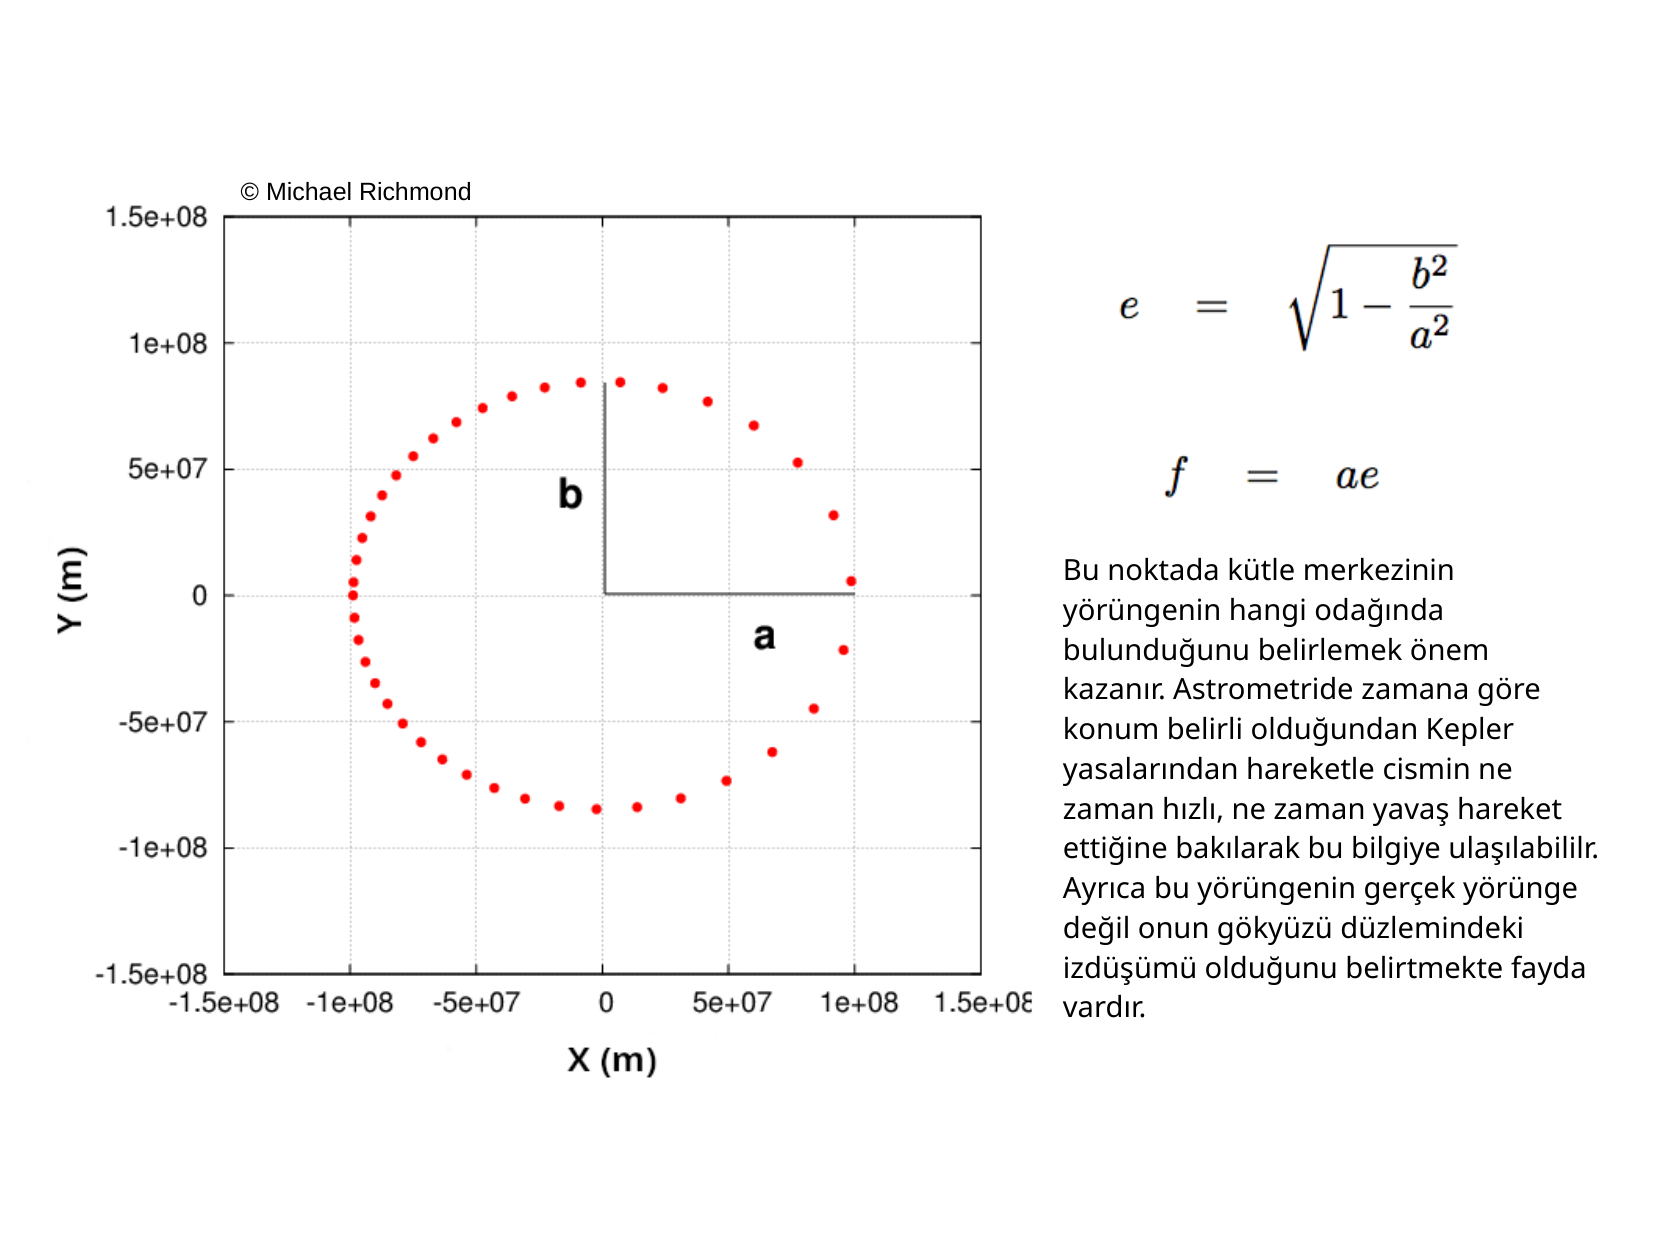

© Michael Richmond
Bu noktada kütle merkezinin yörüngenin hangi odağında bulunduğunu belirlemek önem kazanır. Astrometride zamana göre konum belirli olduğundan Kepler yasalarından hareketle cismin ne zaman hızlı, ne zaman yavaş hareket ettiğine bakılarak bu bilgiye ulaşılabililr. Ayrıca bu yörüngenin gerçek yörünge değil onun gökyüzü düzlemindeki izdüşümü olduğunu belirtmekte fayda vardır.